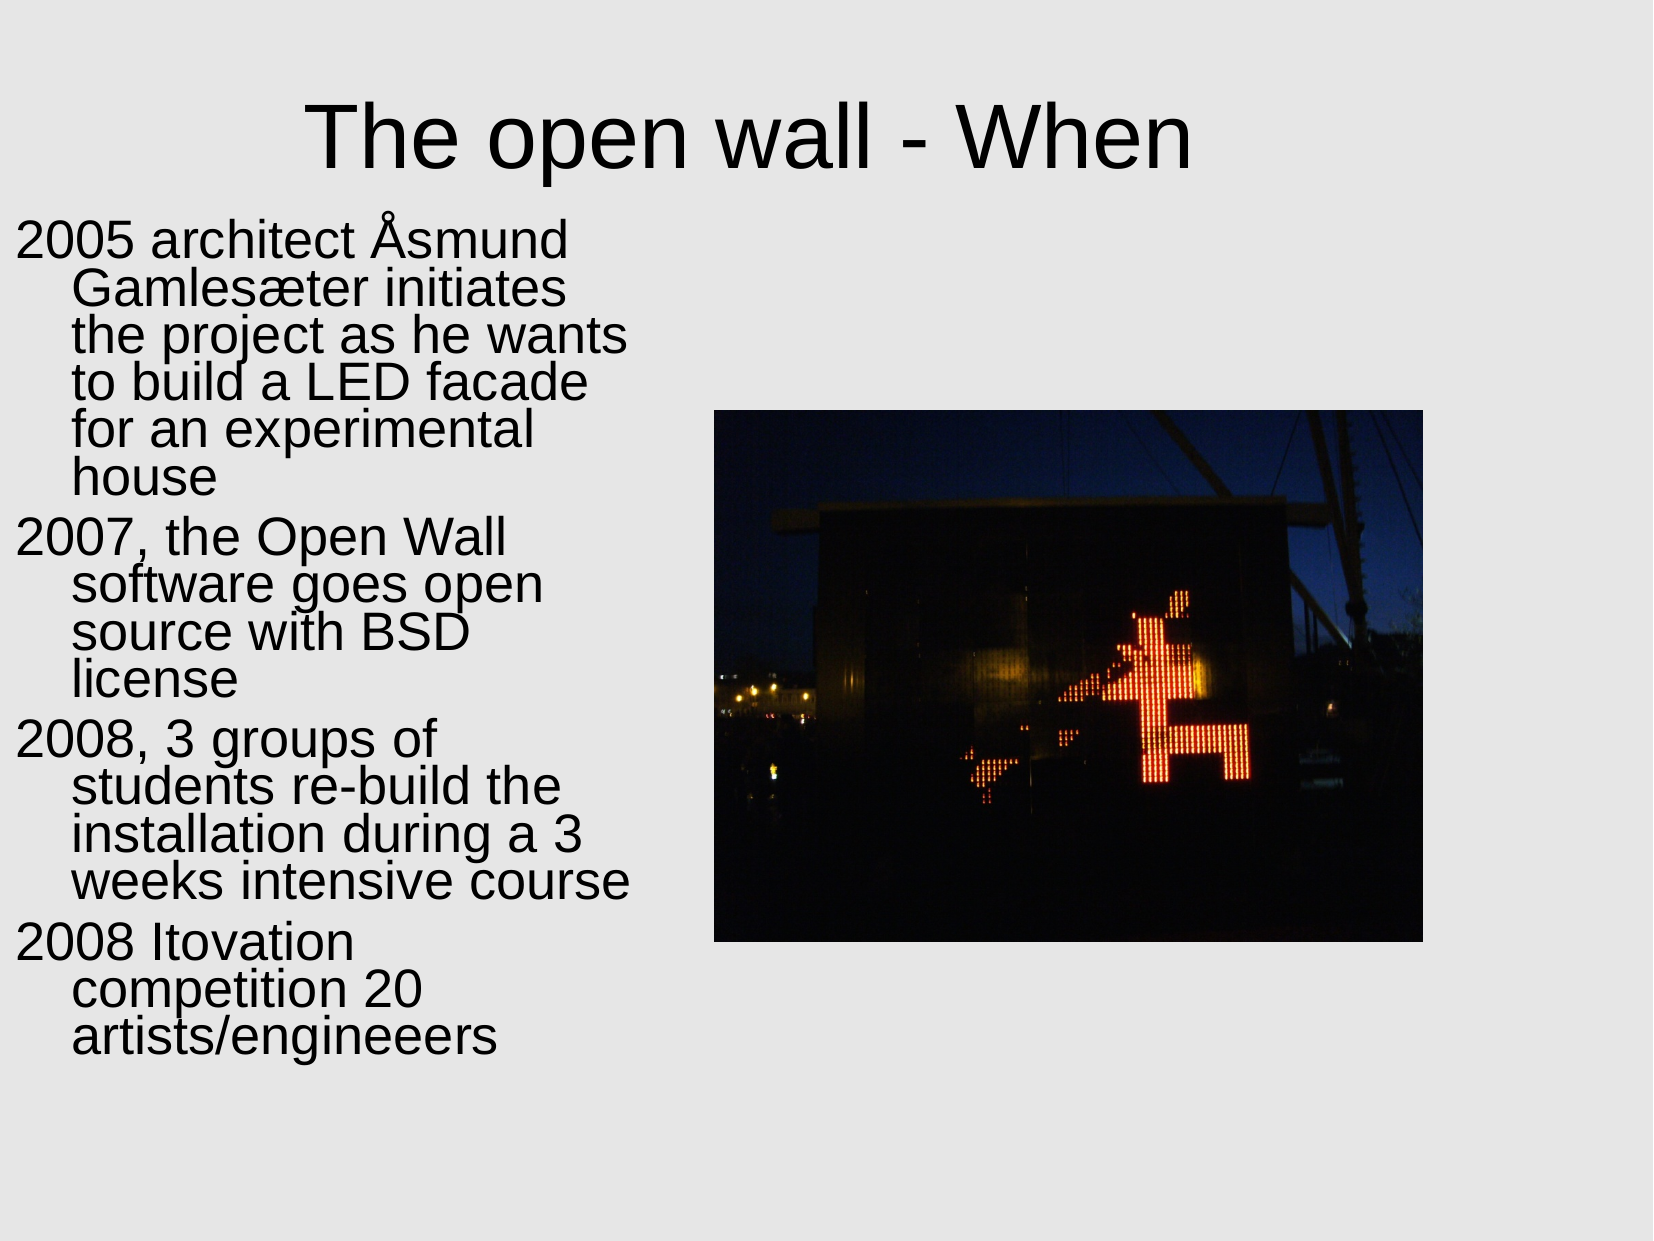

The open wall - When
2005 architect Åsmund Gamlesæter initiates the project as he wants to build a LED facade for an experimental house
2007, the Open Wall software goes open source with BSD license
2008, 3 groups of students re-build the installation during a 3 weeks intensive course
2008 Itovation competition 20 artists/engineeers